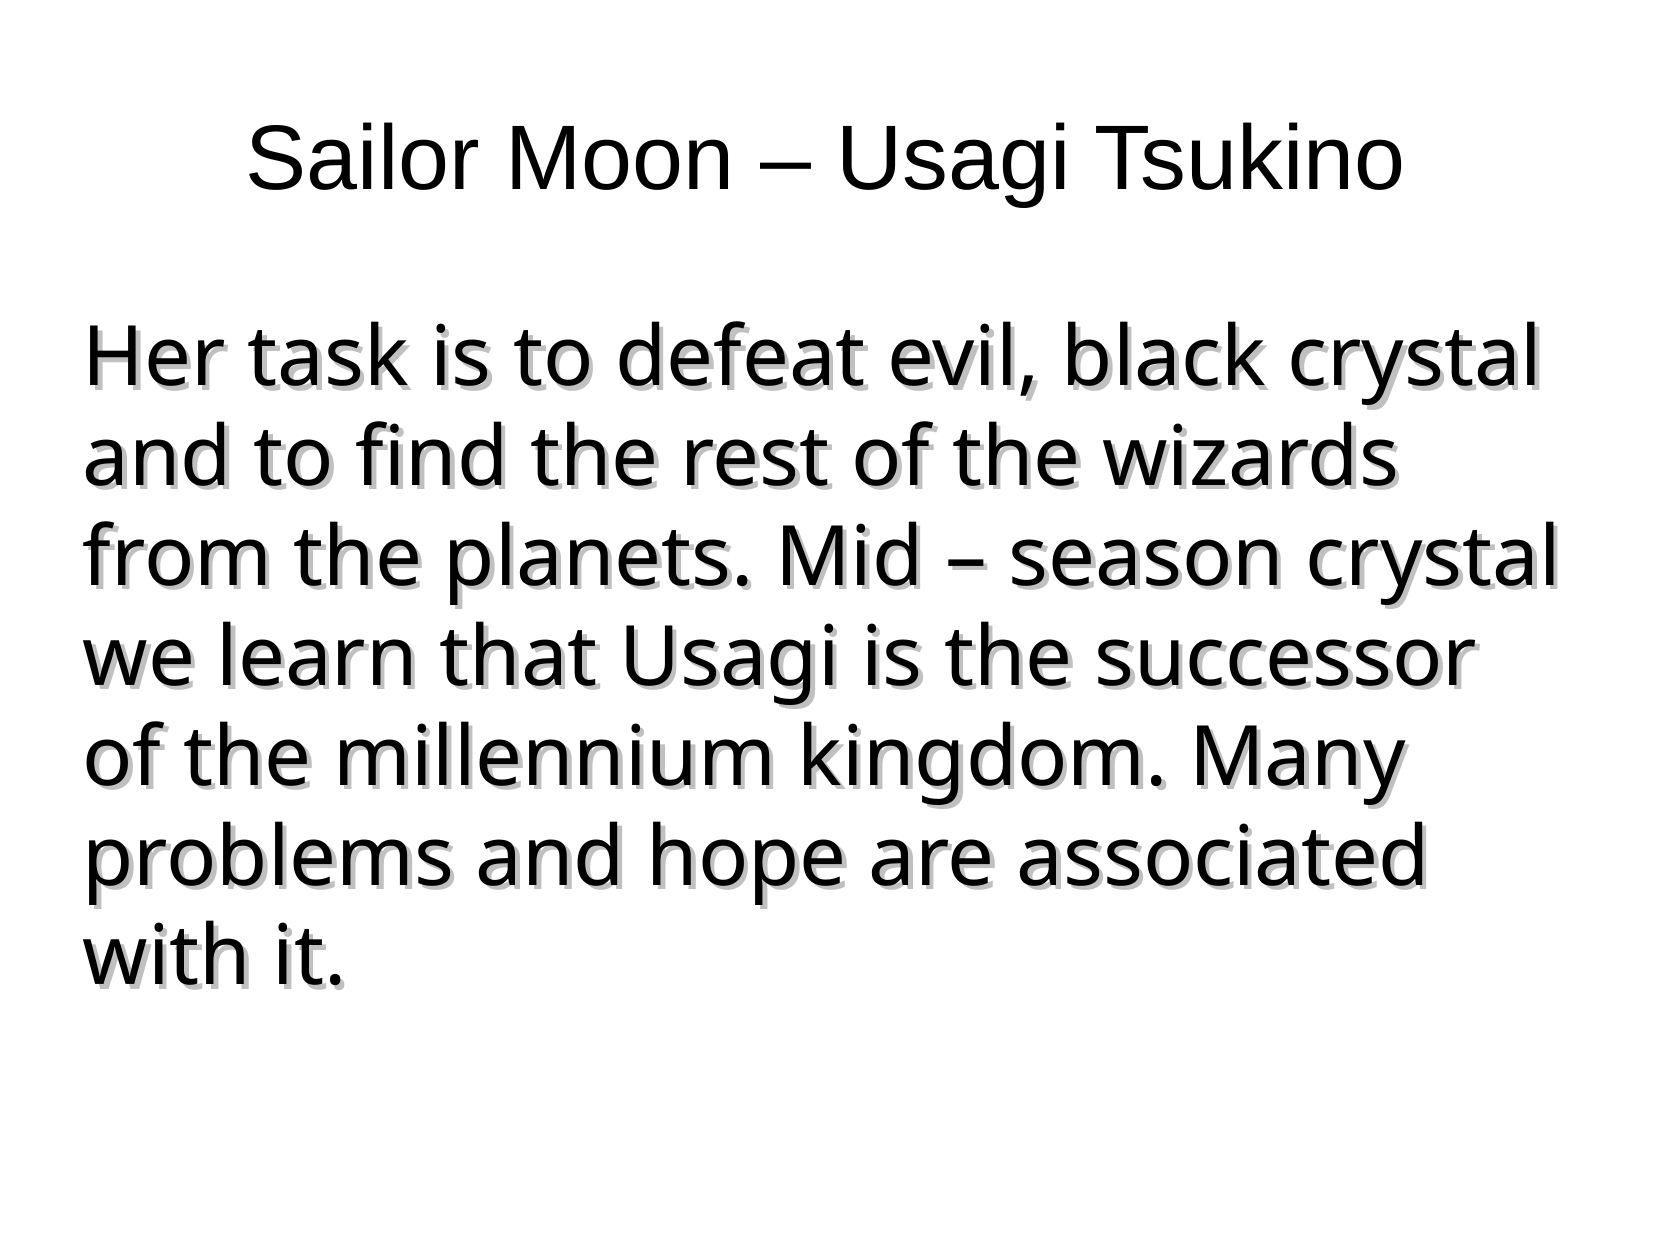

# Sailor Moon – Usagi Tsukino
Her task is to defeat evil, black crystal and to find the rest of the wizards from the planets. Mid – season crystal we learn that Usagi is the successor of the millennium kingdom. Many problems and hope are associated with it.